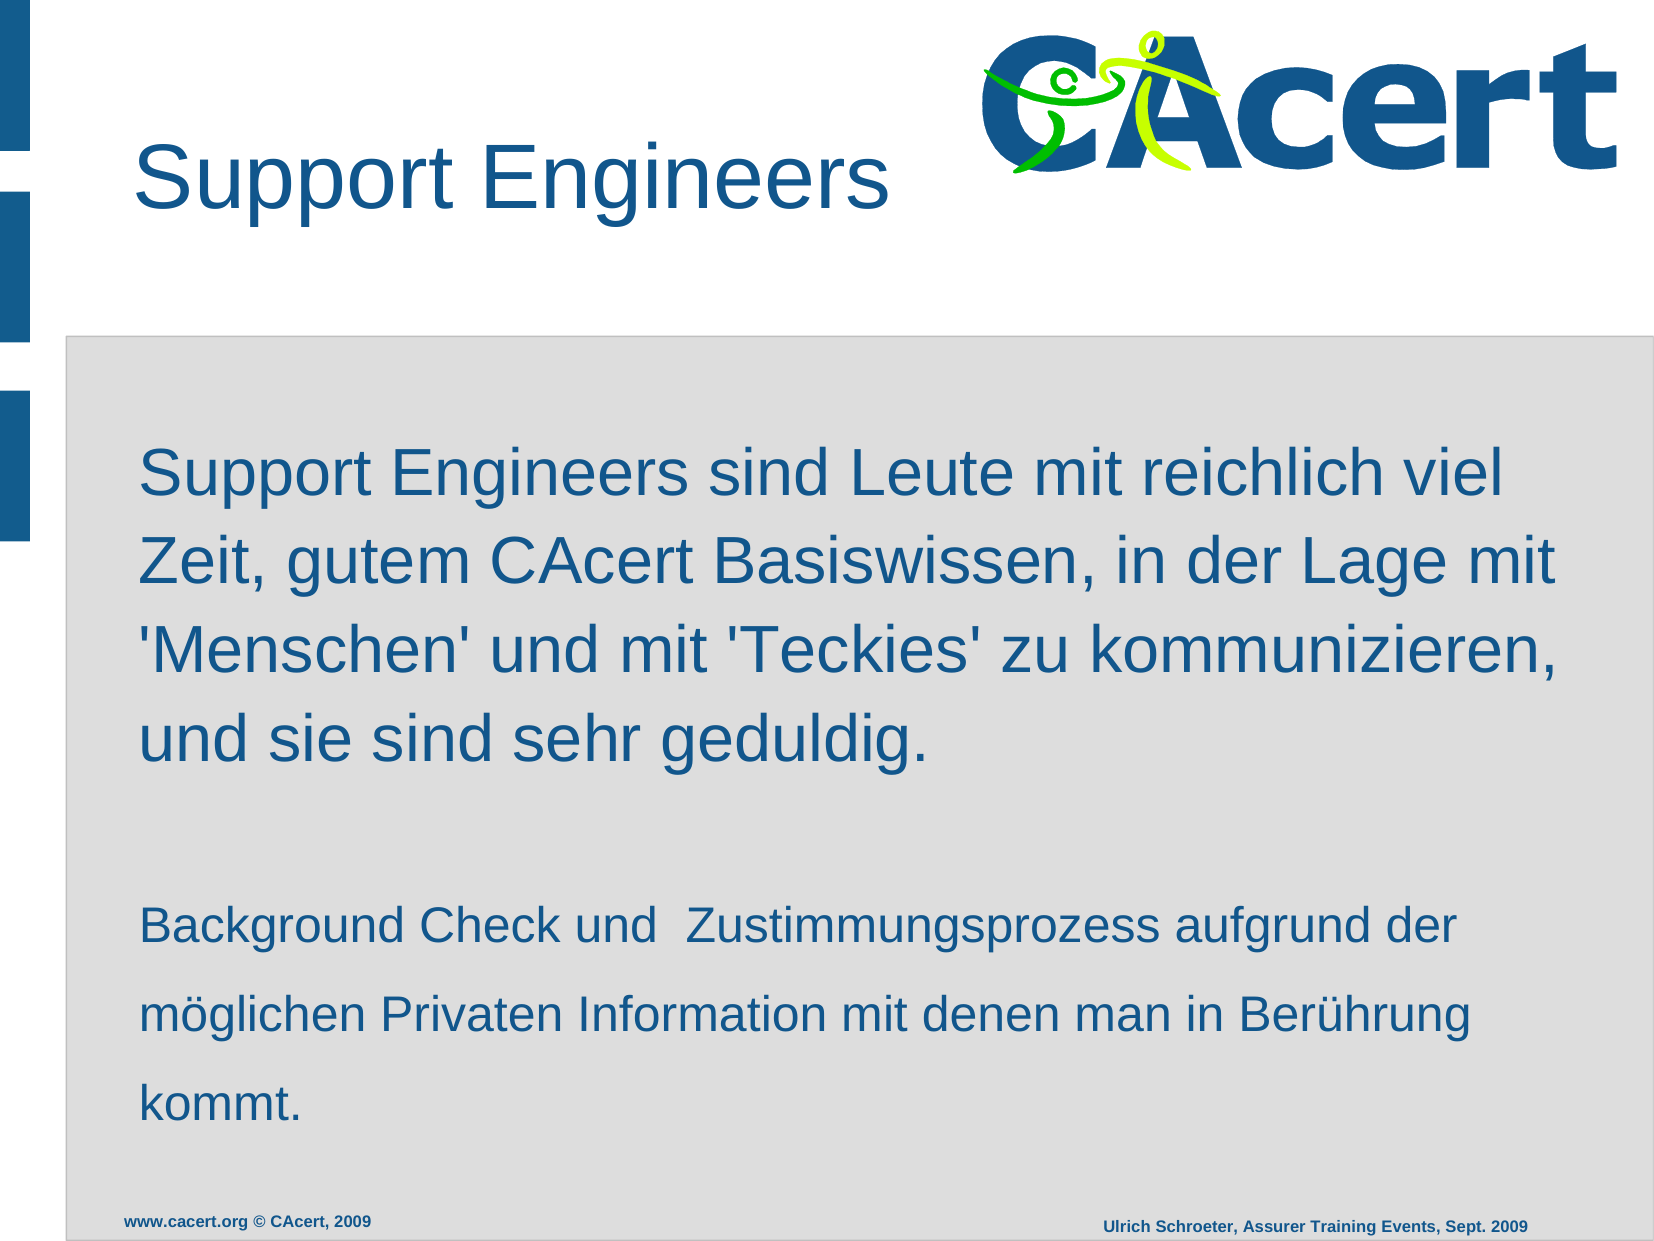

Support Engineers
Support Engineers sind Leute mit reichlich viel
Zeit, gutem CAcert Basiswissen, in der Lage mit
'Menschen' und mit 'Teckies' zu kommunizieren,
und sie sind sehr geduldig.
Background Check und Zustimmungsprozess aufgrund der
möglichen Privaten Information mit denen man in Berührung
kommt.